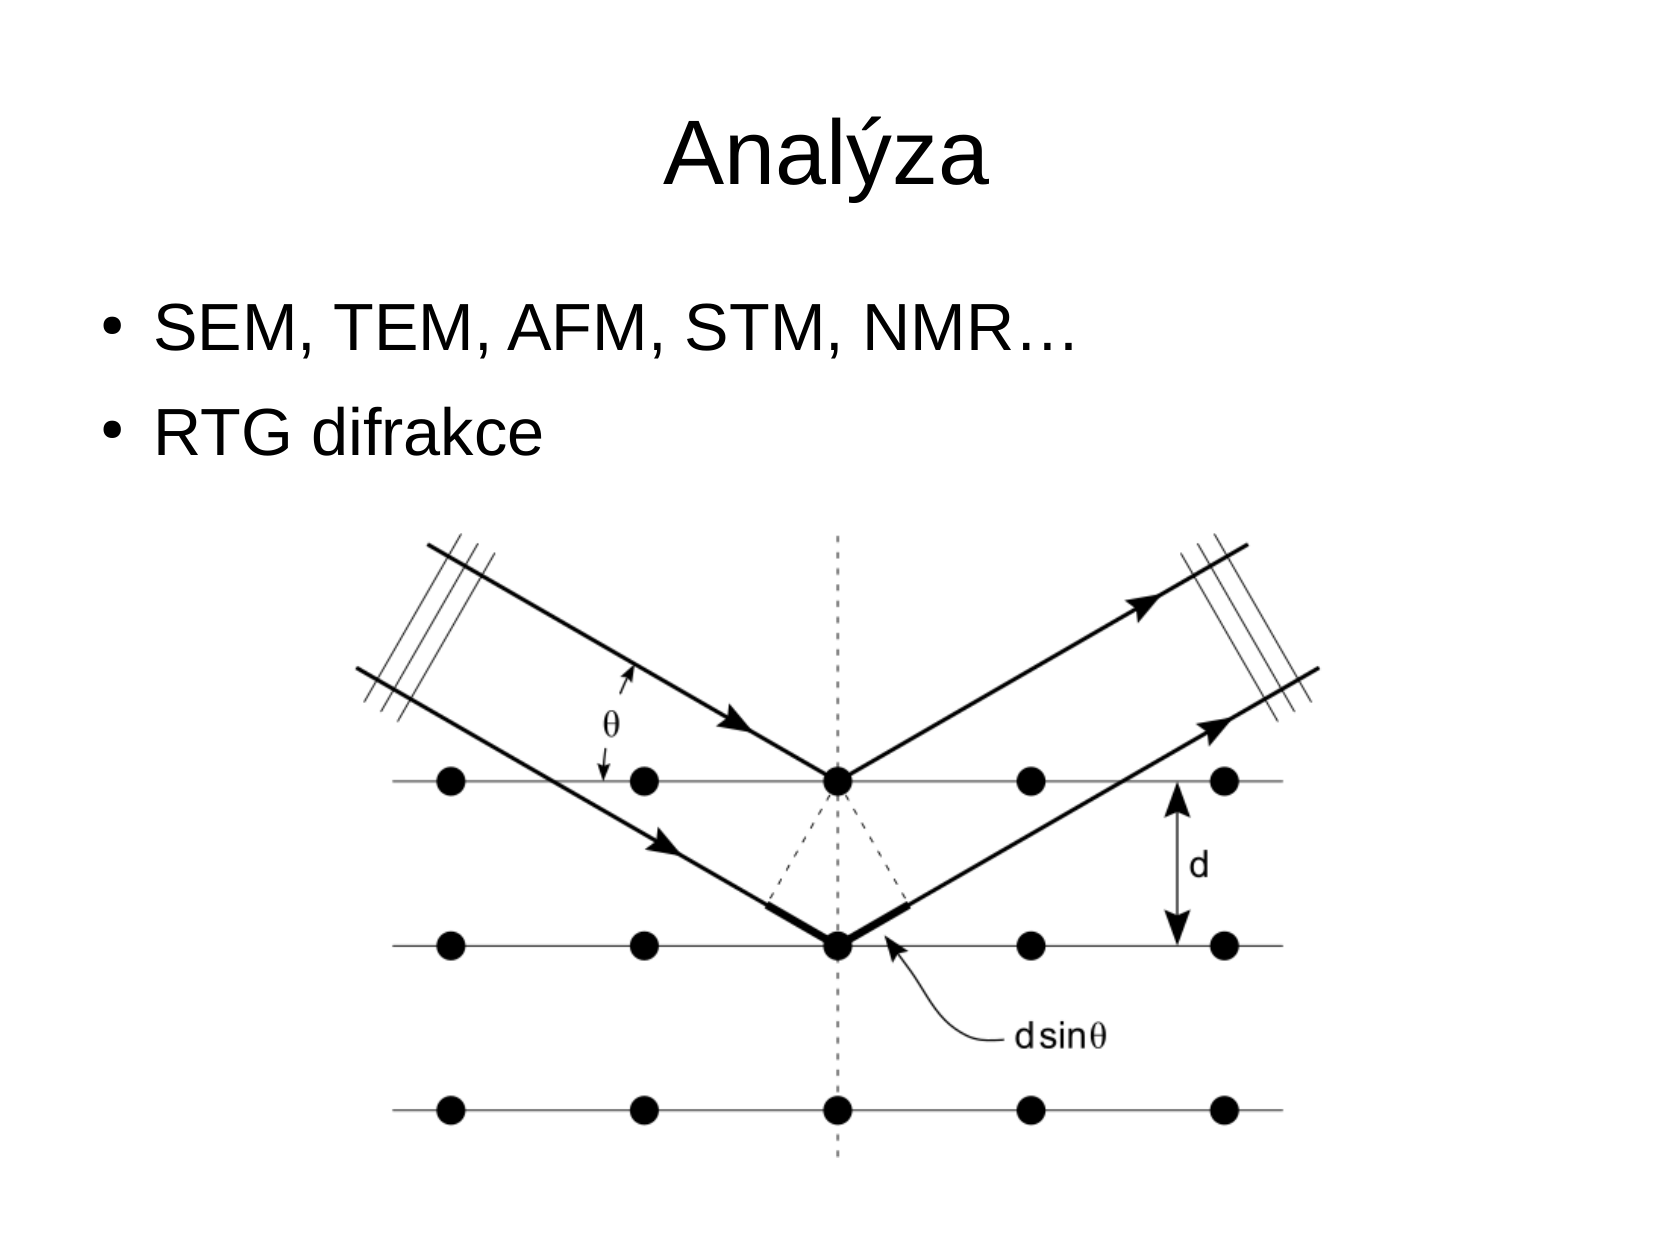

# Analýza
SEM, TEM, AFM, STM, NMR…
RTG difrakce